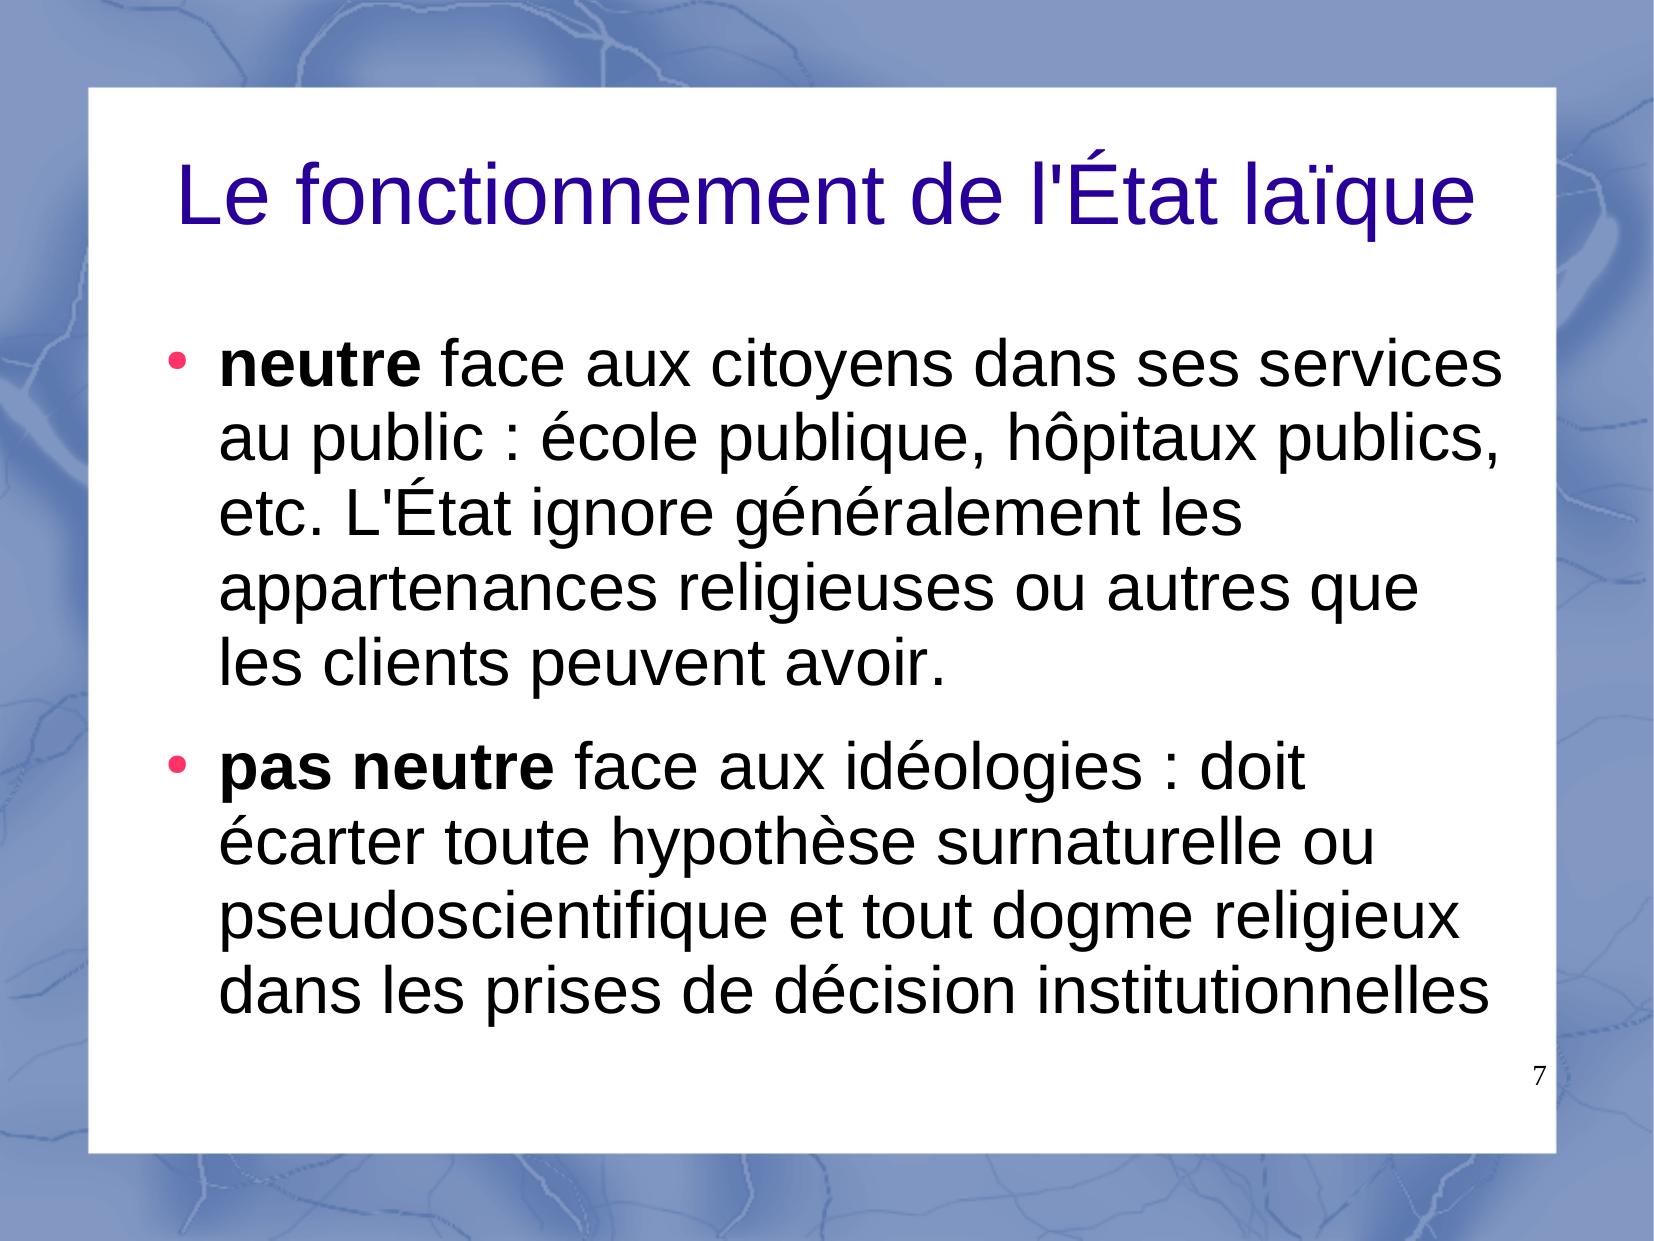

# Le fonctionnement de l'État laïque
neutre face aux citoyens dans ses services au public : école publique, hôpitaux publics, etc. L'État ignore généralement les appartenances religieuses ou autres que les clients peuvent avoir.
pas neutre face aux idéologies : doit écarter toute hypothèse surnaturelle ou pseudoscientifique et tout dogme religieux dans les prises de décision institutionnelles
7